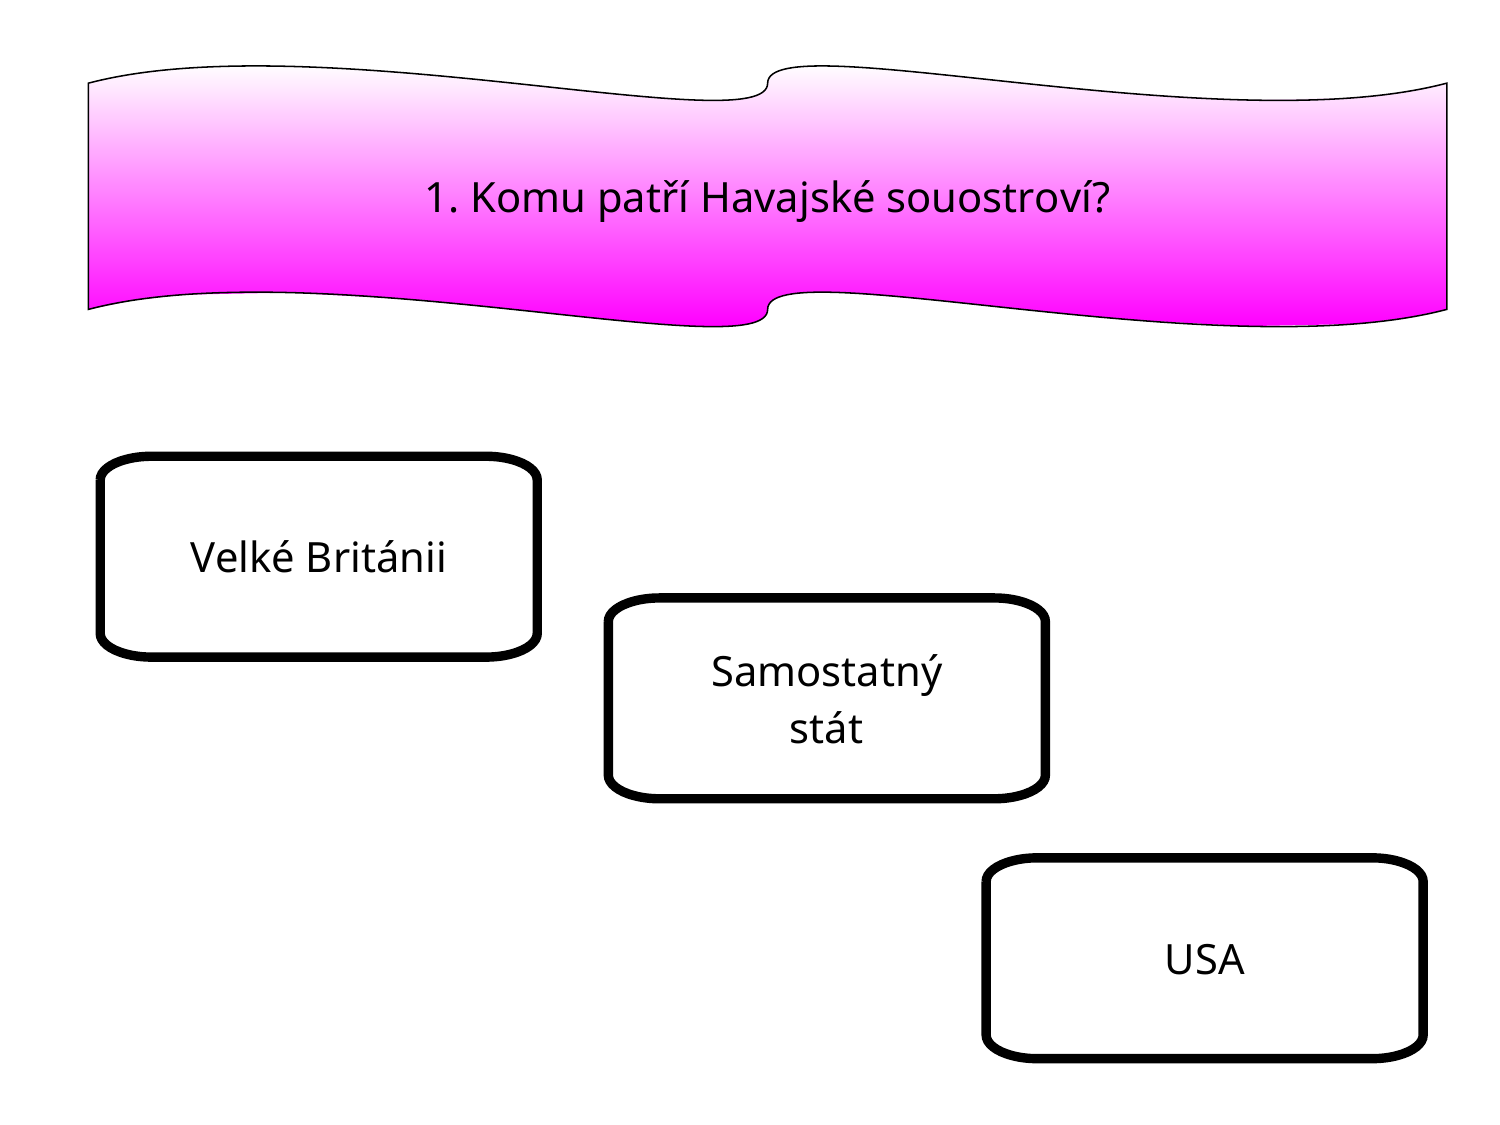

1. Komu patří Havajské souostroví?
Velké Británii
Samostatný
stát
USA